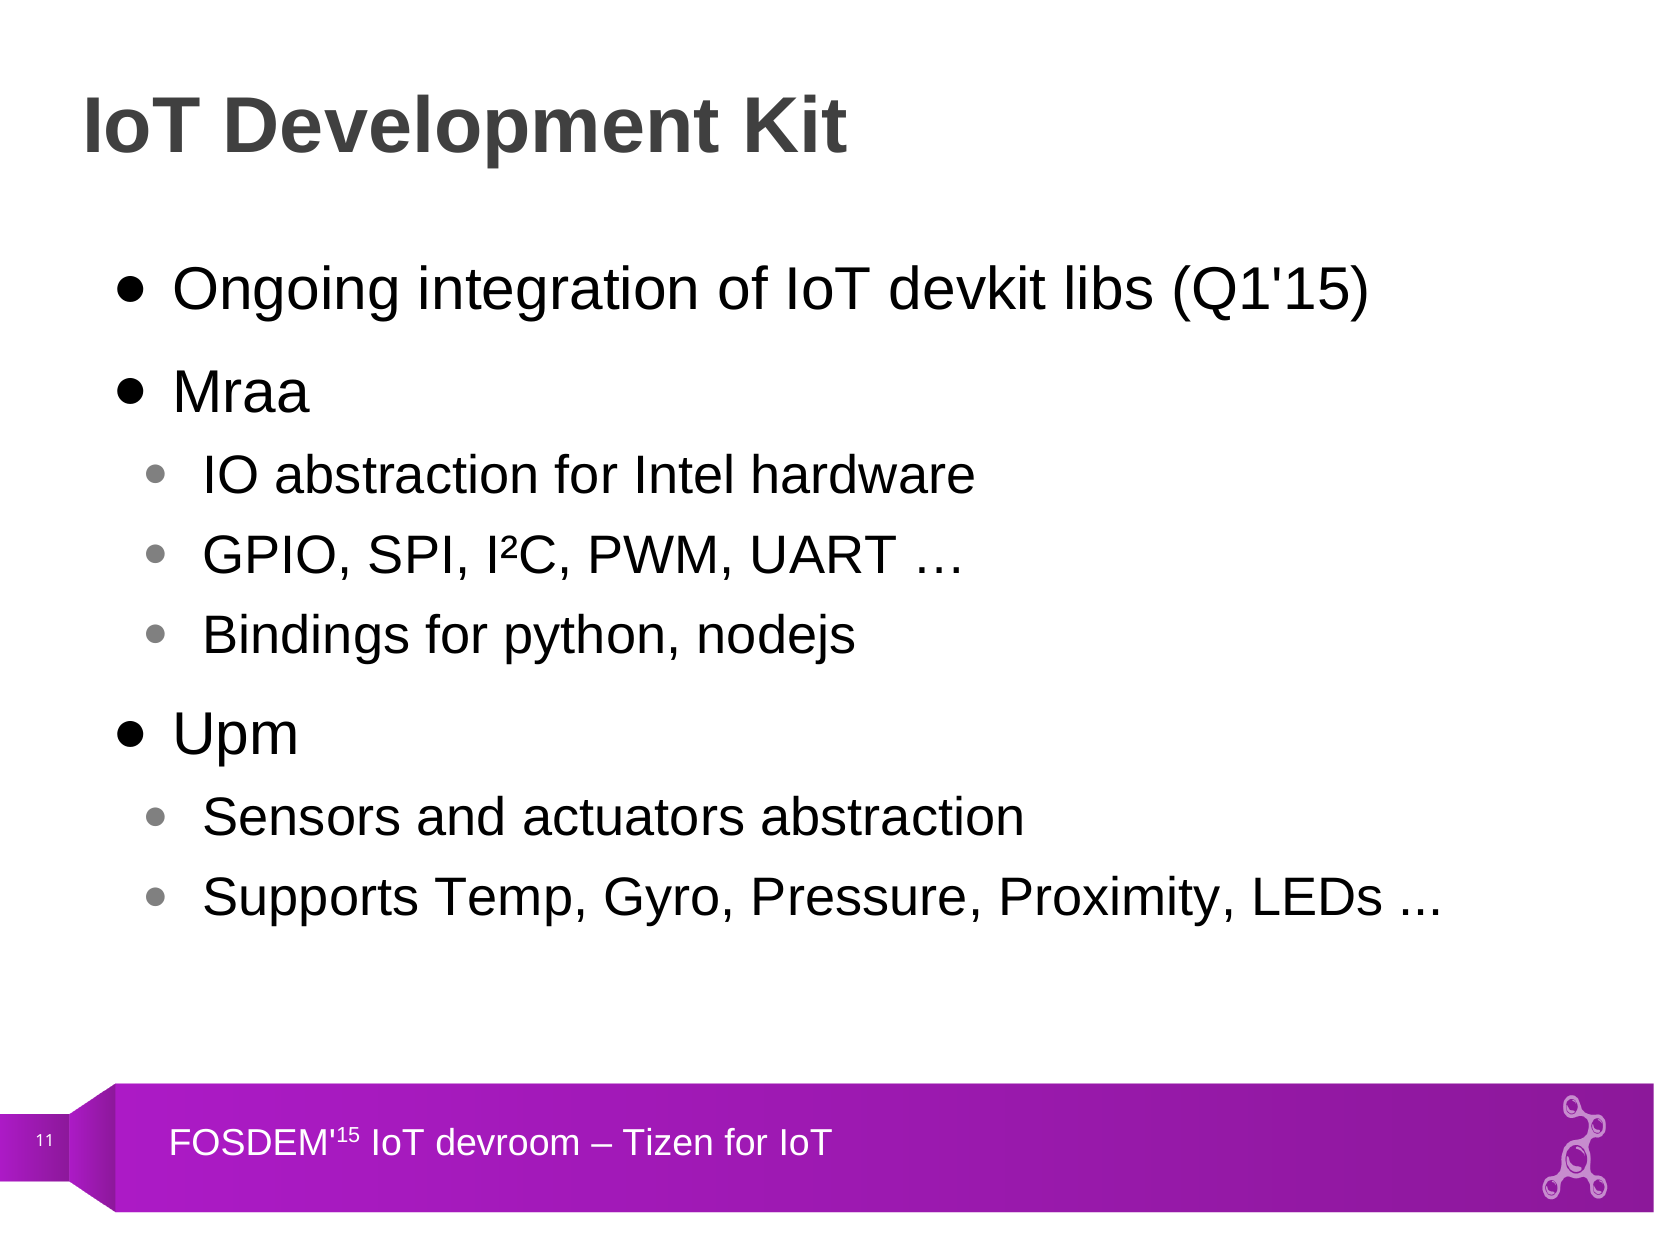

# IoT Development Kit
Ongoing integration of IoT devkit libs (Q1'15)
Mraa
IO abstraction for Intel hardware
GPIO, SPI, I²C, PWM, UART …
Bindings for python, nodejs
Upm
Sensors and actuators abstraction
Supports Temp, Gyro, Pressure, Proximity, LEDs ...